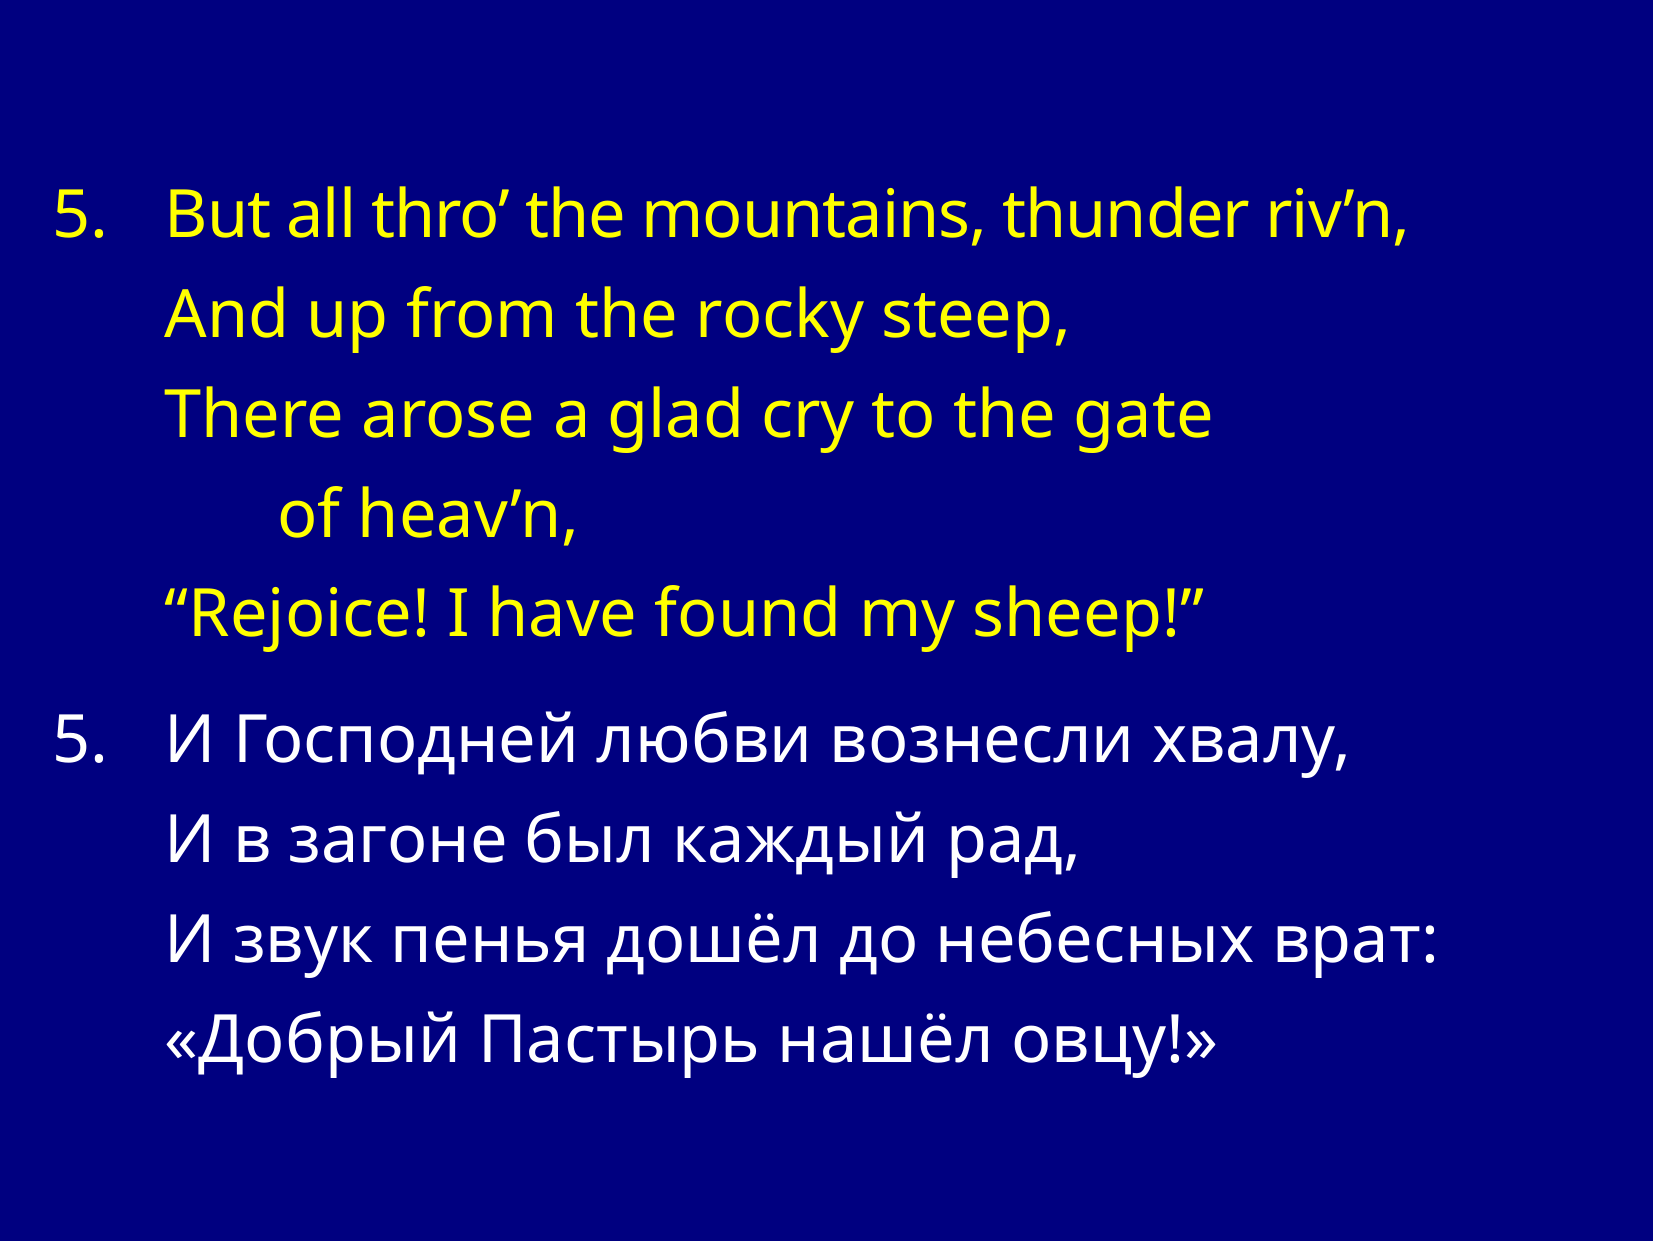

5.	But all thro’ the mountains, thunder riv’n,
	And up from the rocky steep,
	There arose a glad cry to the gate
		of heav’n,
	“Rejoice! I have found my sheep!”
5.	И Господней любви вознесли хвалу,
	И в загоне был каждый рад,
	И звук пенья дошёл до небесных врат:
	«Добрый Пастырь нашёл овцу!»